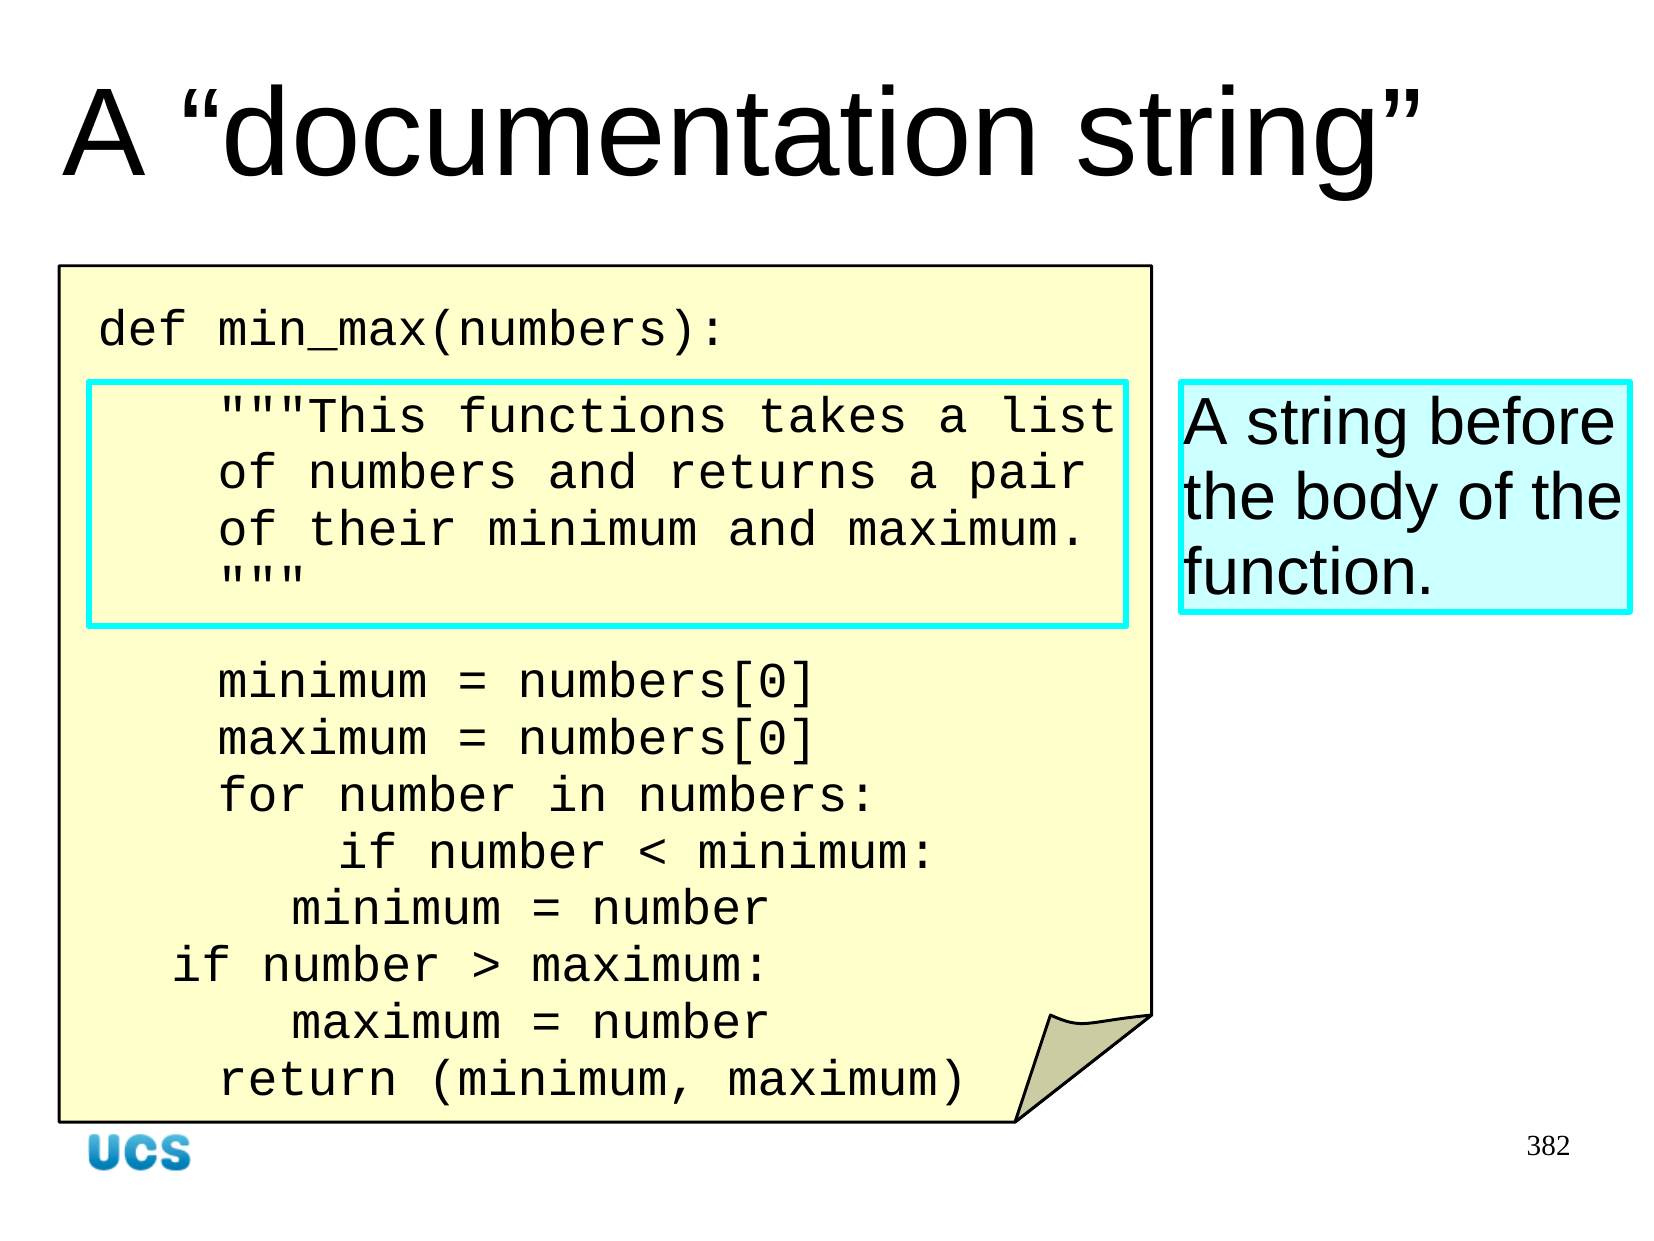

A “documentation string”
def min_max(numbers):
 """This functions takes a list
 of numbers and returns a pair
 of their minimum and maximum.
 """
A string before
the body of the
function.
 minimum = numbers[0]
 maximum = numbers[0]
 for number in numbers:
 if number < minimum:
	 minimum = number
	if number > maximum:
	 maximum = number
 return (minimum, maximum)
382